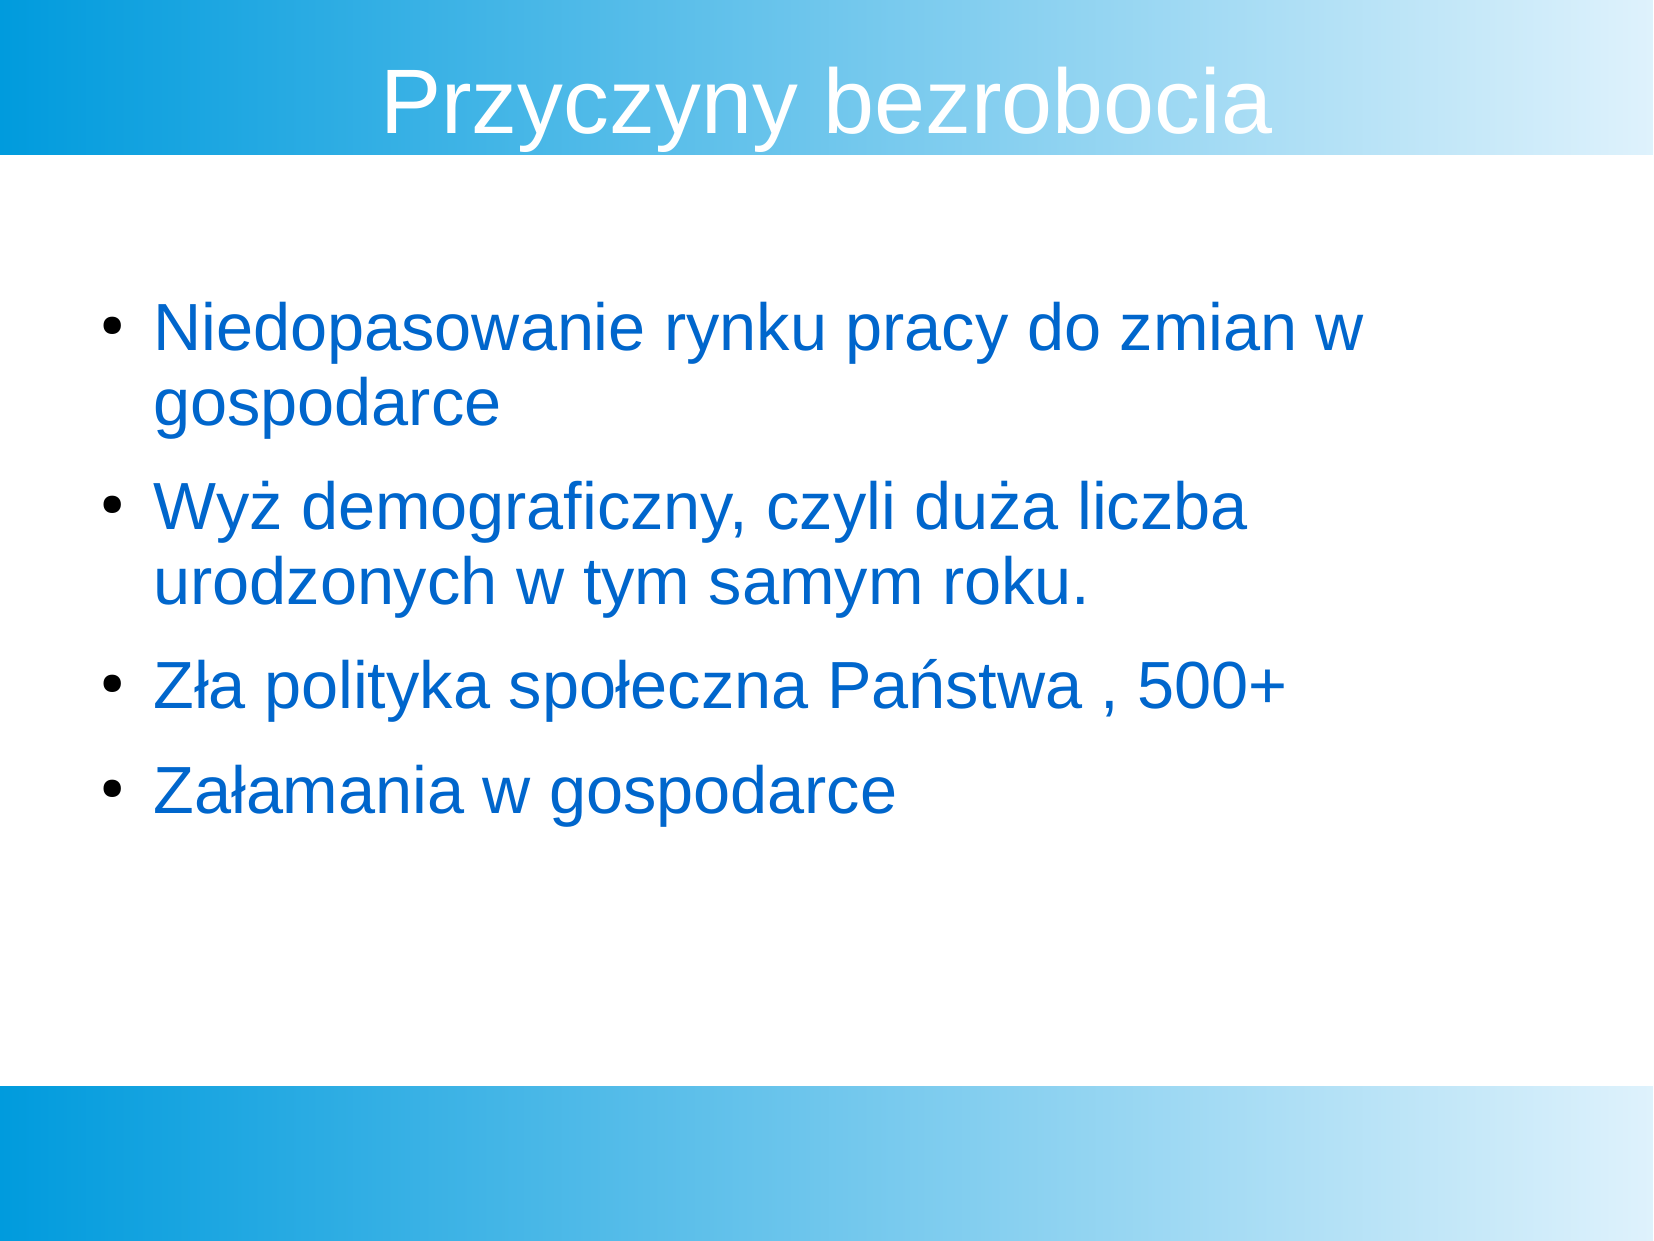

# Przyczyny bezrobocia
Niedopasowanie rynku pracy do zmian w gospodarce
Wyż demograficzny, czyli duża liczba urodzonych w tym samym roku.
Zła polityka społeczna Państwa , 500+
Załamania w gospodarce